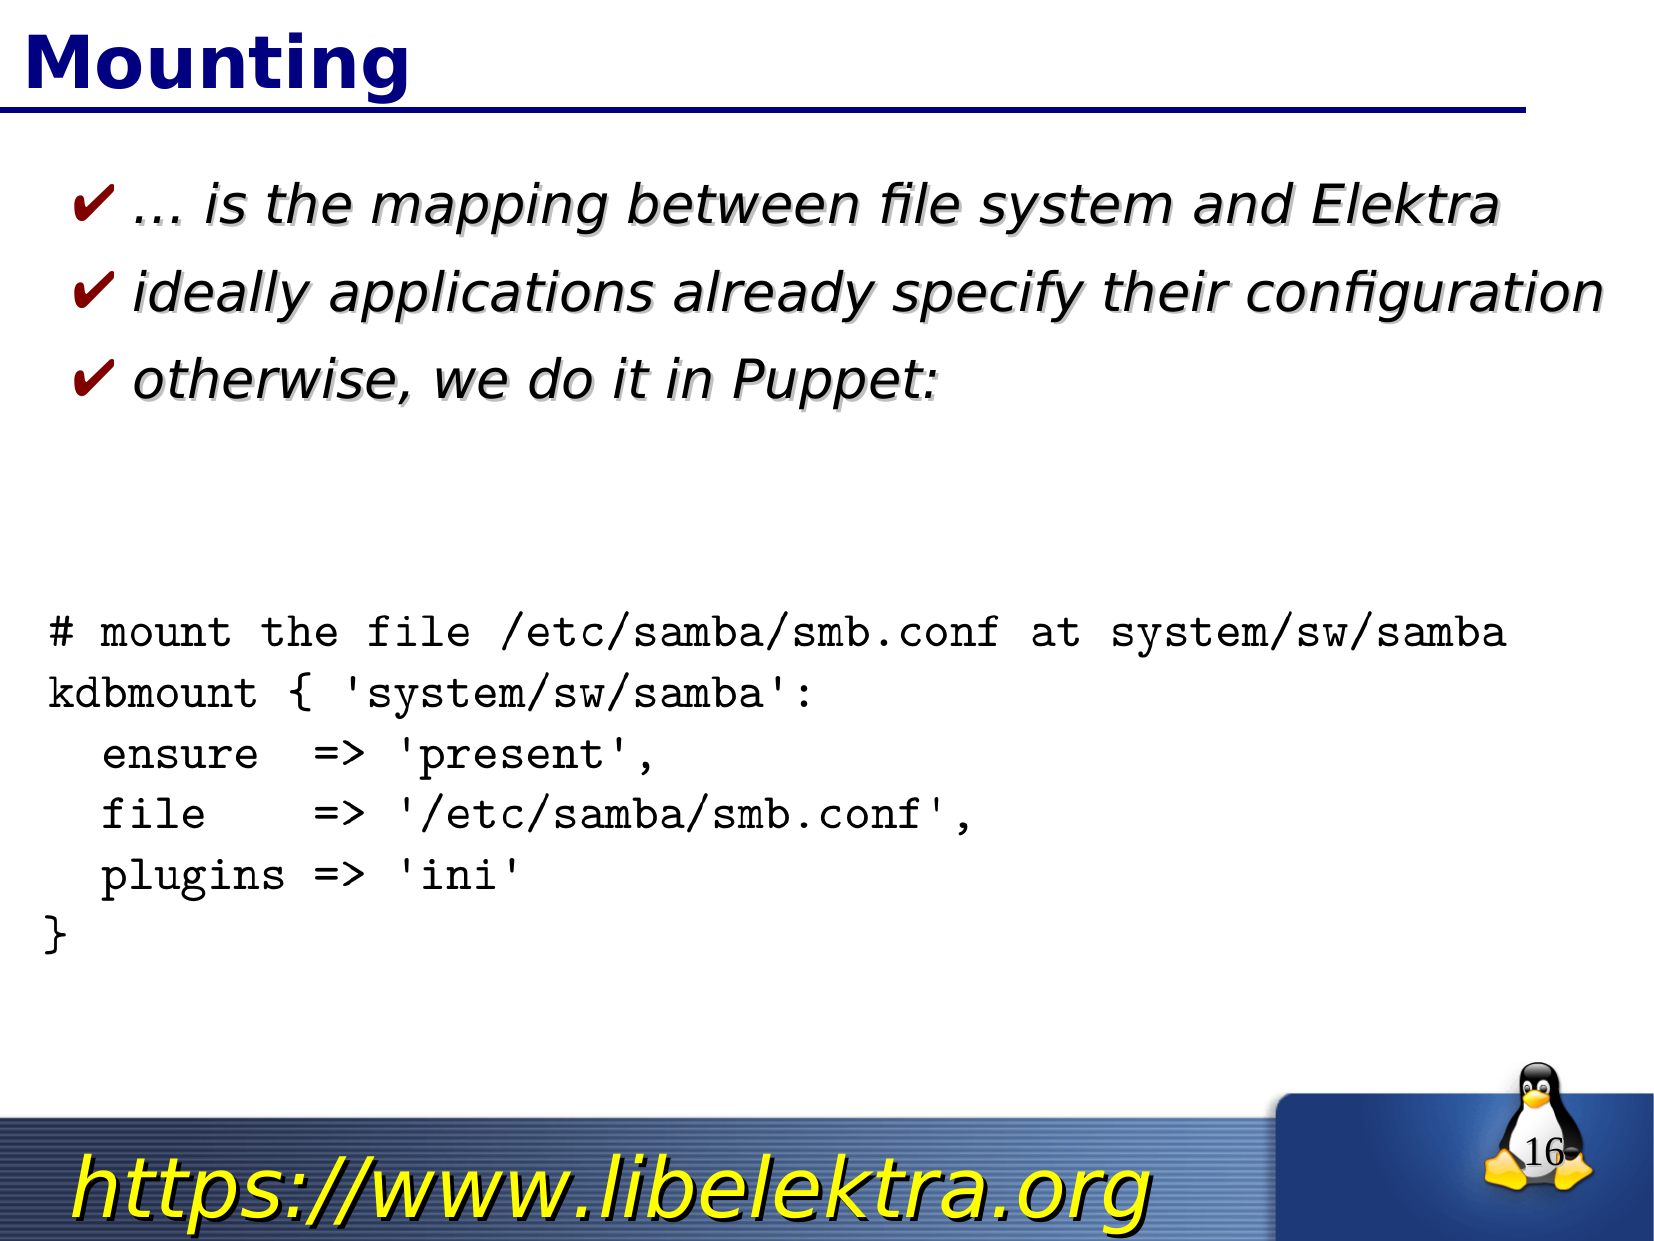

Mounting
# … is the mapping between file system and Elektra
ideally applications already specify their configuration
otherwise, we do it in Puppet: